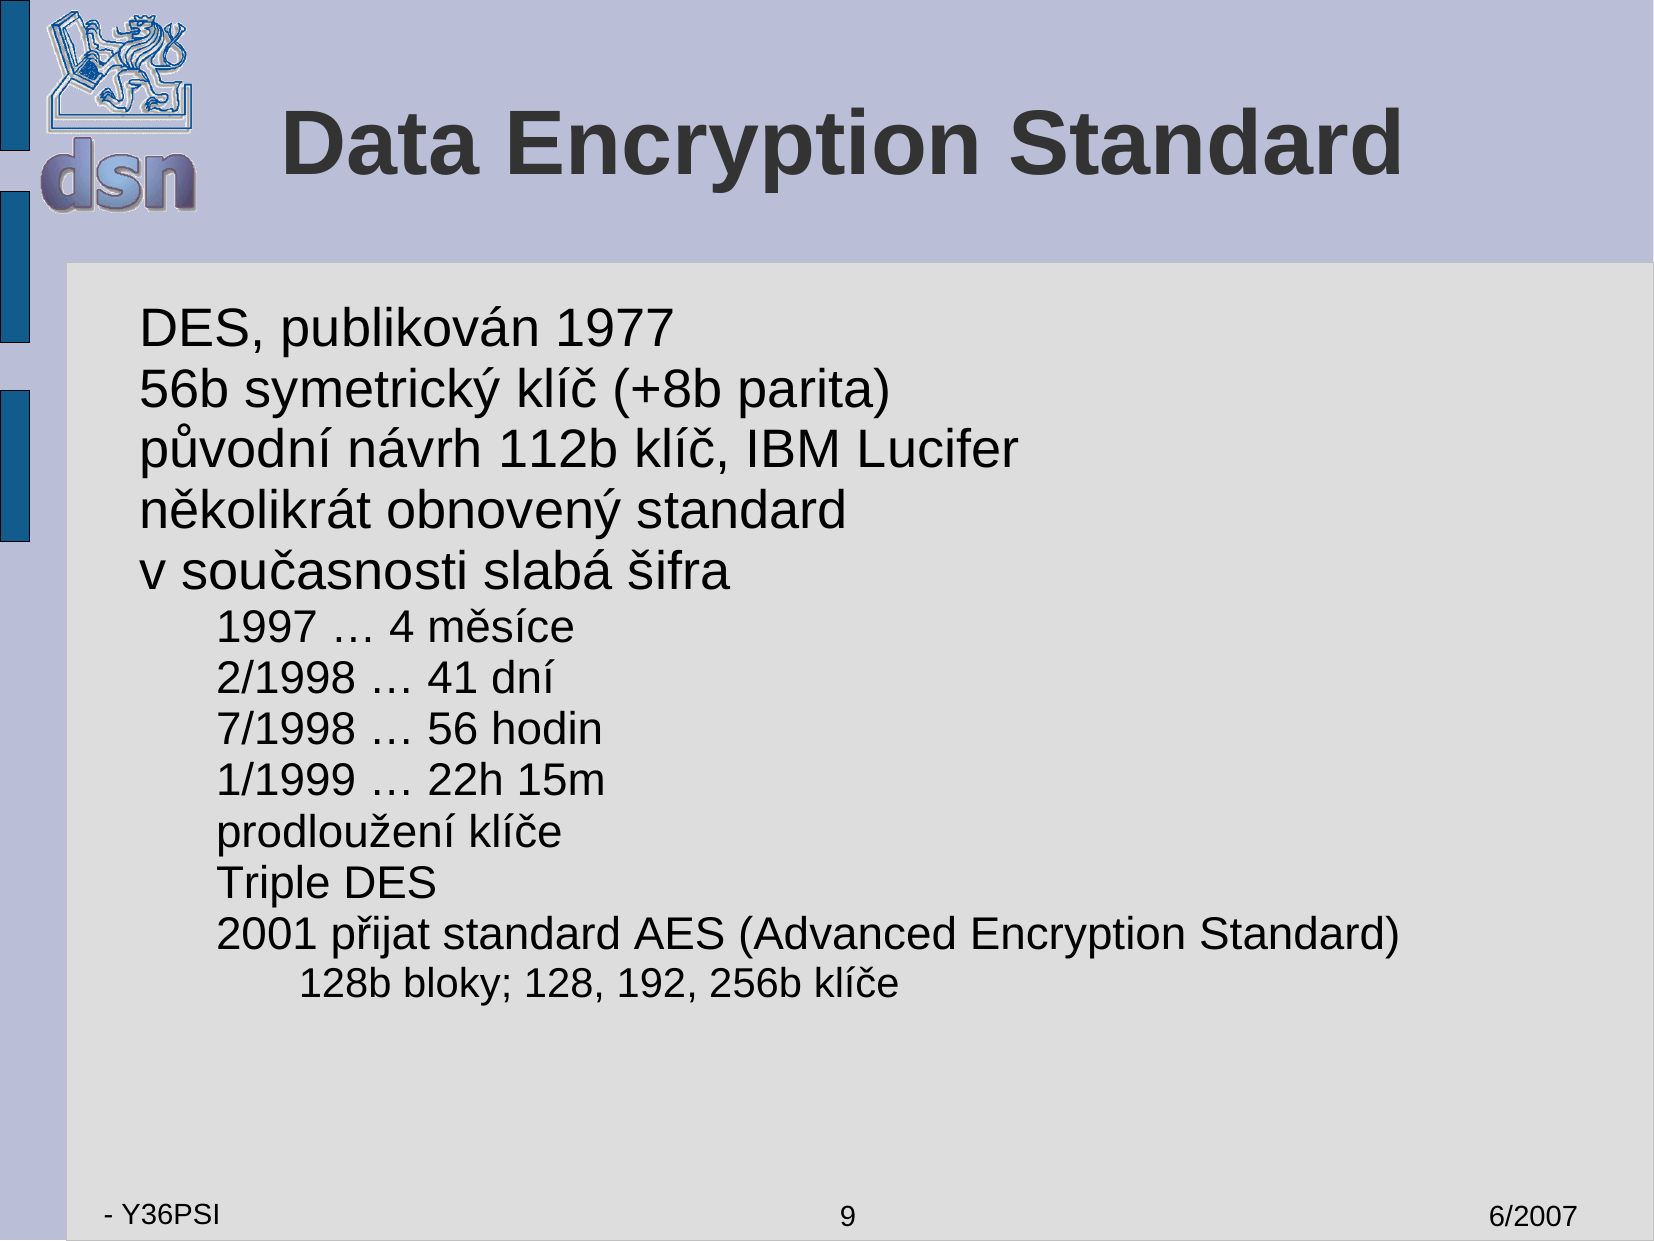

# Data Encryption Standard
DES, publikován 1977
56b symetrický klíč (+8b parita)
původní návrh 112b klíč, IBM Lucifer
několikrát obnovený standard
v současnosti slabá šifra
1997 … 4 měsíce
2/1998 … 41 dní
7/1998 … 56 hodin
1/1999 … 22h 15m
prodloužení klíče
Triple DES
2001 přijat standard AES (Advanced Encryption Standard)
128b bloky; 128, 192, 256b klíče